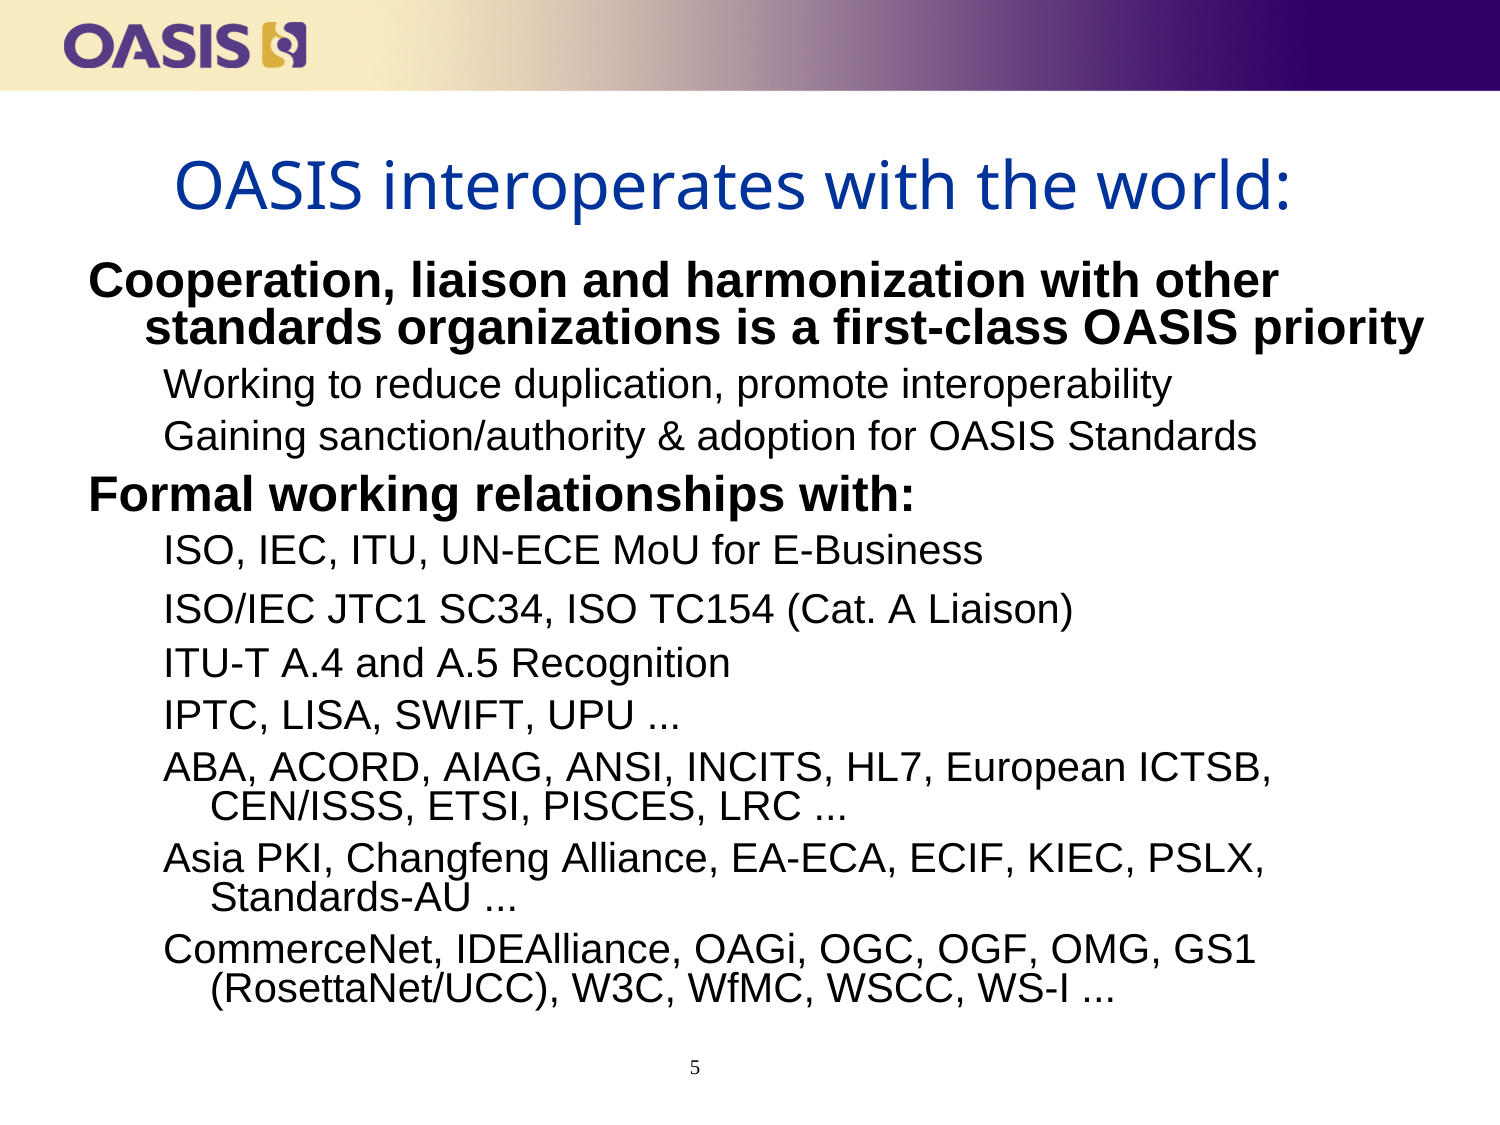

# OASIS interoperates with the world:
Cooperation, liaison and harmonization with other standards organizations is a first-class OASIS priority
Working to reduce duplication, promote interoperability
Gaining sanction/authority & adoption for OASIS Standards
Formal working relationships with:
ISO, IEC, ITU, UN-ECE MoU for E-Business
ISO/IEC JTC1 SC34, ISO TC154 (Cat. A Liaison)‏
ITU-T A.4 and A.5 Recognition
IPTC, LISA, SWIFT, UPU ...
ABA, ACORD, AIAG, ANSI, INCITS, HL7, European ICTSB, CEN/ISSS, ETSI, PISCES, LRC ...
Asia PKI, Changfeng Alliance, EA-ECA, ECIF, KIEC, PSLX, Standards-AU ...
CommerceNet, IDEAlliance, OAGi, OGC, OGF, OMG, GS1 (RosettaNet/UCC), W3C, WfMC, WSCC, WS-I ...